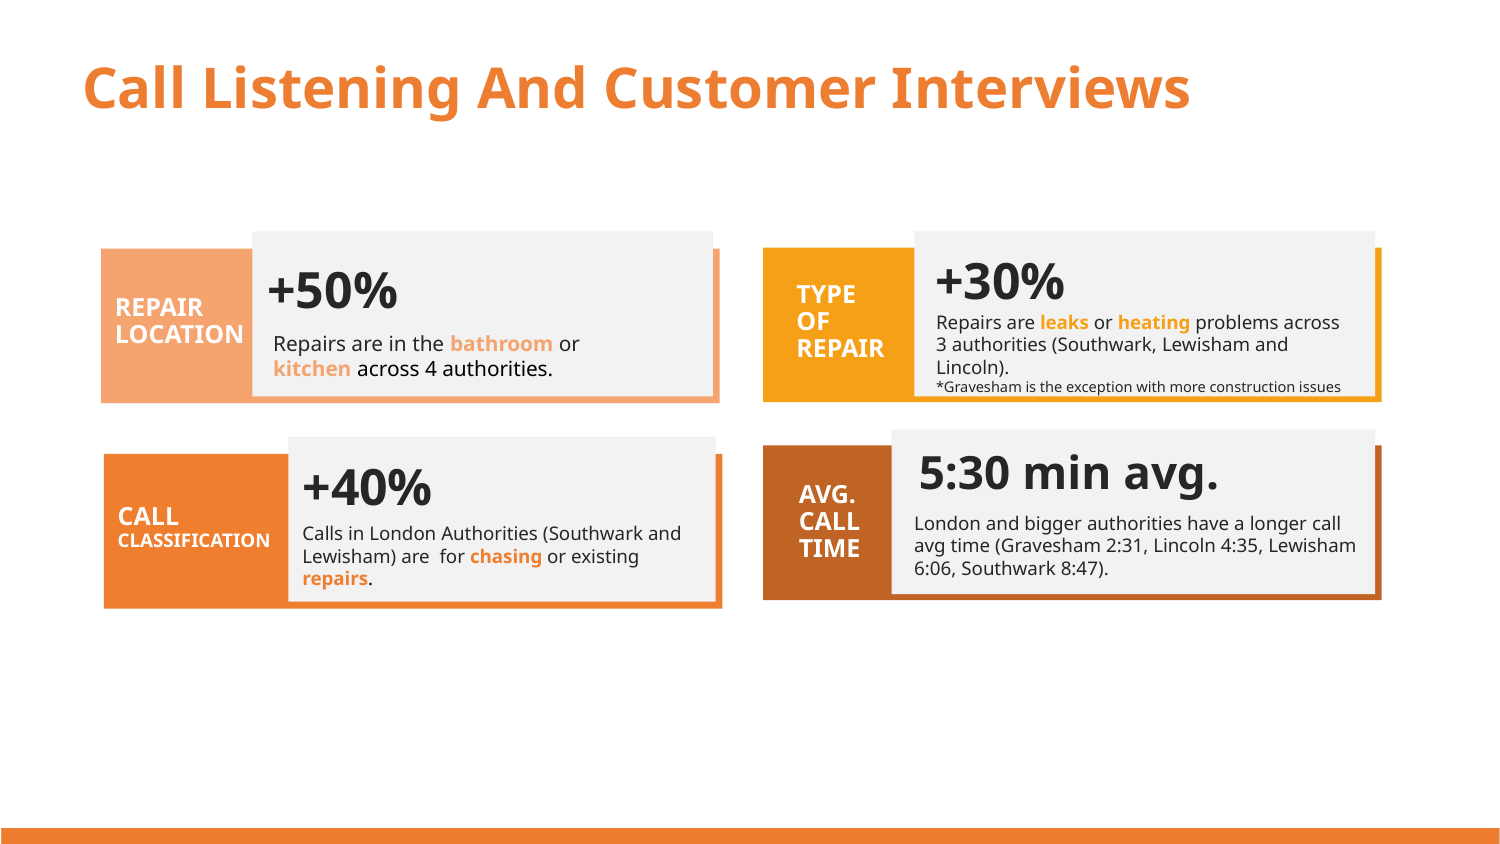

Call Listening And Customer Interviews
+50%
REPAIR LOCATION
Repairs are in the bathroom or kitchen across 4 authorities.
+30%
TYPE
OF
REPAIR
Repairs are leaks or heating problems across 3 authorities (Southwark, Lewisham and Lincoln).
*Gravesham is the exception with more construction issues
5:30 min avg.
AVG.
CALL TIME
London and bigger authorities have a longer call avg time (Gravesham 2:31, Lincoln 4:35, Lewisham 6:06, Southwark 8:47).
+40%
CALL CLASSIFICATION
Calls in London Authorities (Southwark and Lewisham) are for chasing or existing repairs.